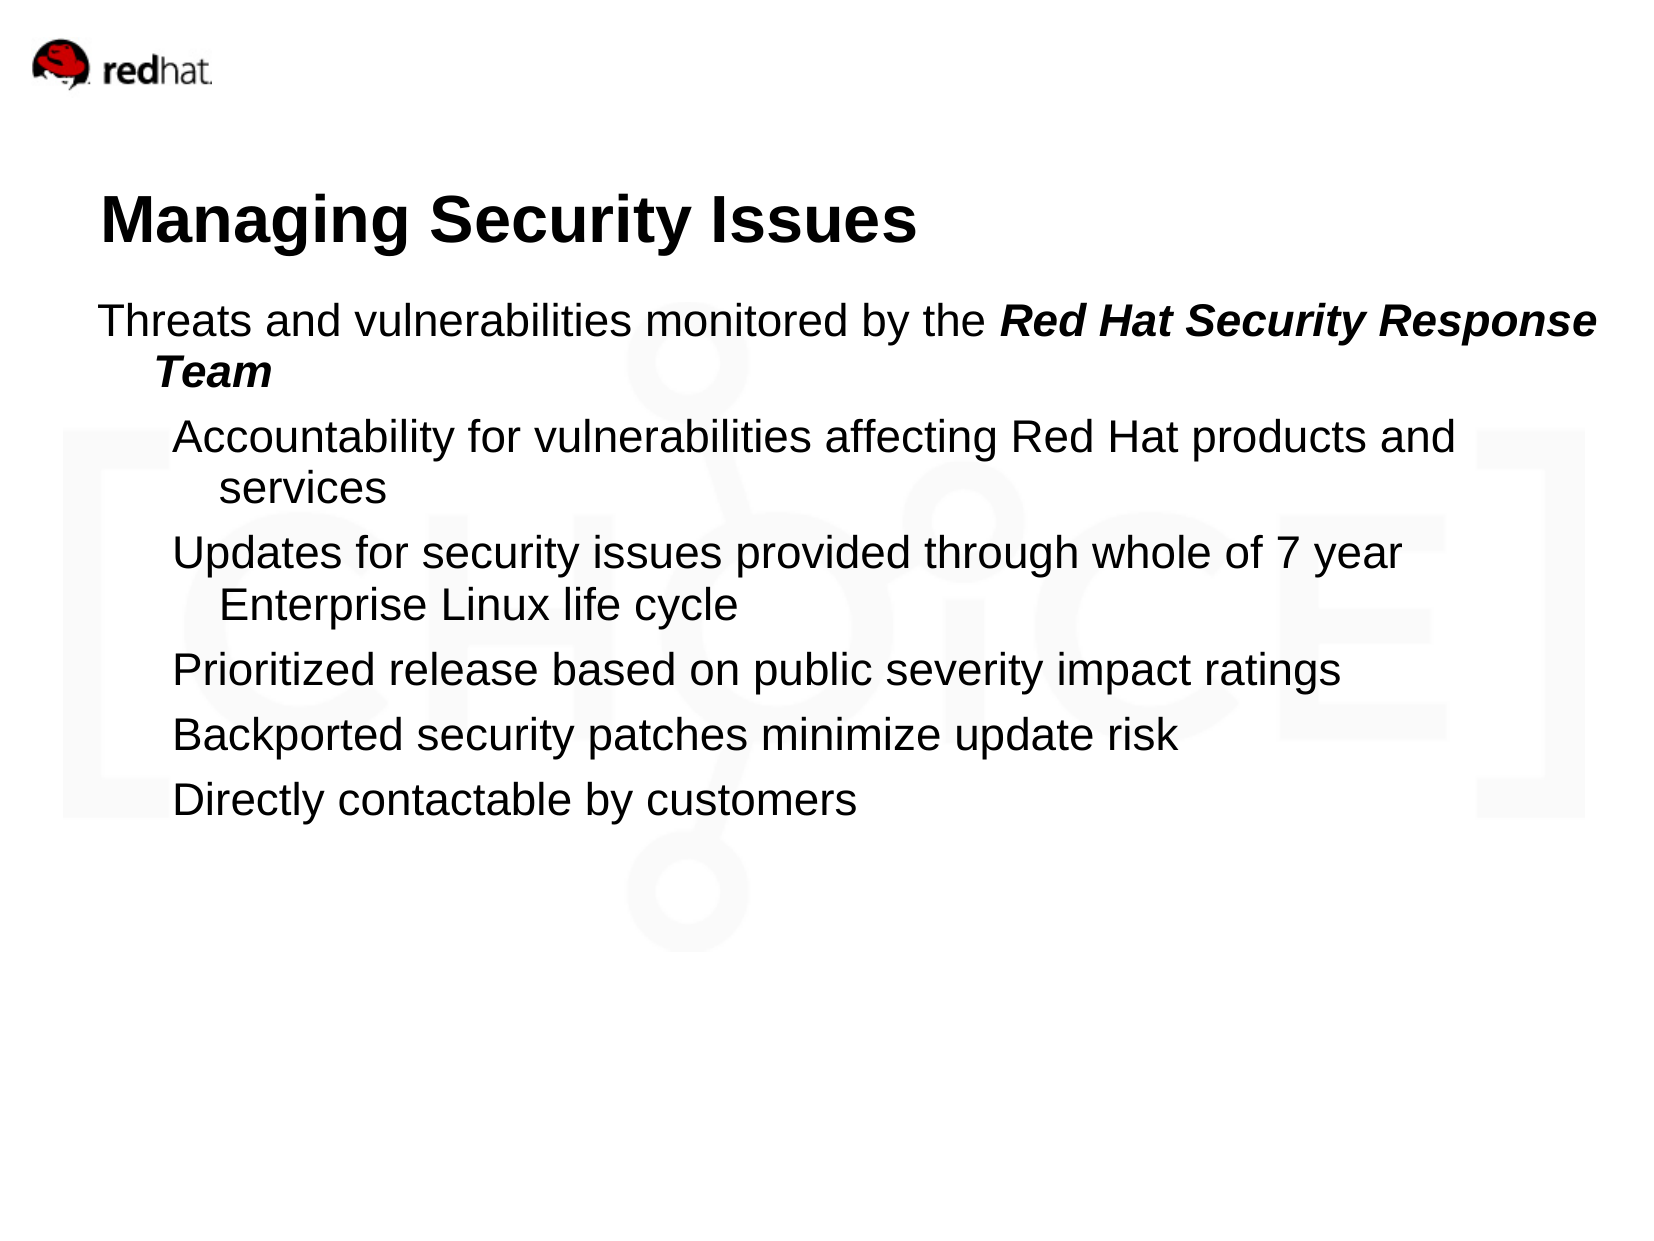

# Managing Security Issues
Threats and vulnerabilities monitored by the Red Hat Security Response Team
Accountability for vulnerabilities affecting Red Hat products and services
Updates for security issues provided through whole of 7 year Enterprise Linux life cycle
Prioritized release based on public severity impact ratings
Backported security patches minimize update risk
Directly contactable by customers